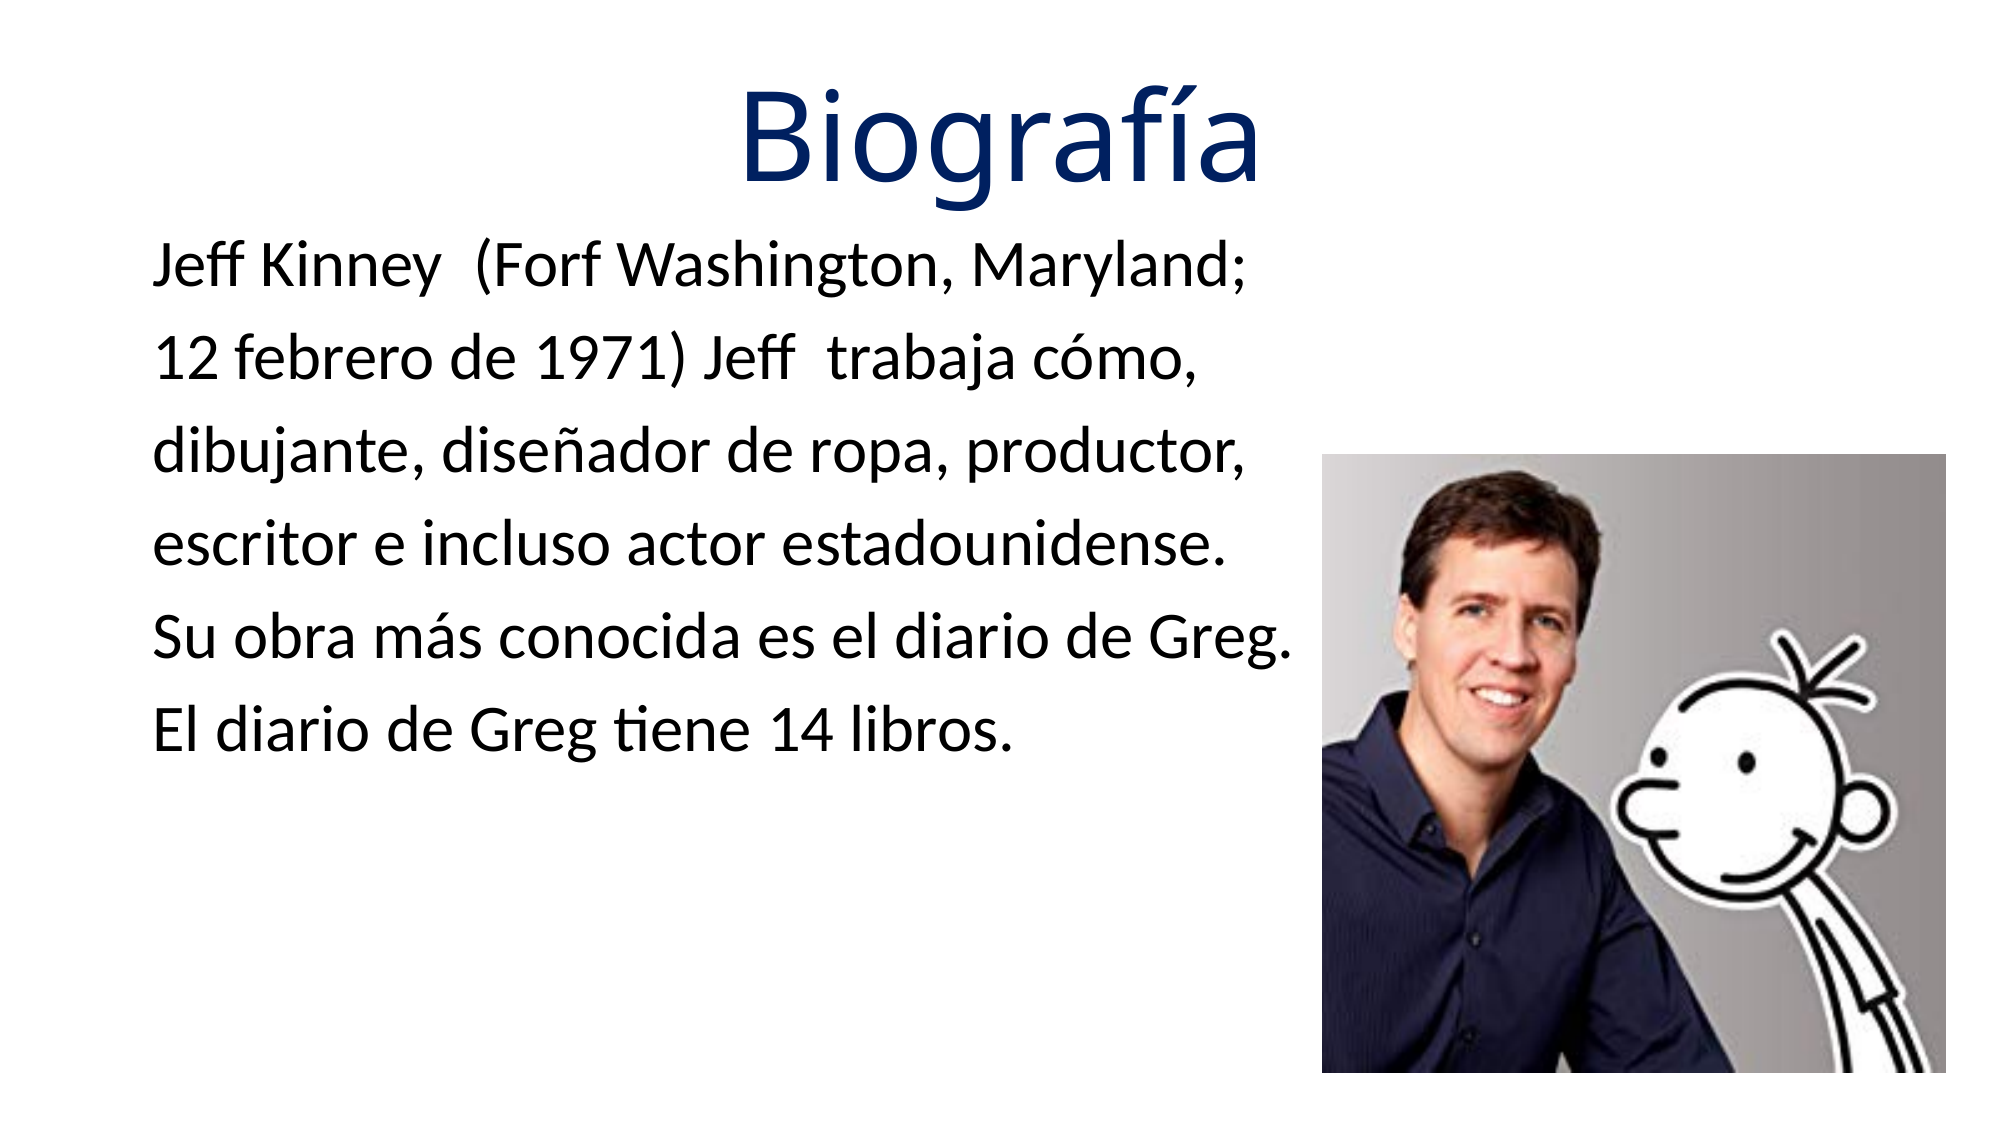

# Biografía
Jeff Kinney (Forf Washington, Maryland;
12 febrero de 1971) Jeff trabaja cómo,
dibujante, diseñador de ropa, productor,
escritor e incluso actor estadounidense.
Su obra más conocida es el diario de Greg.
El diario de Greg tiene 14 libros.